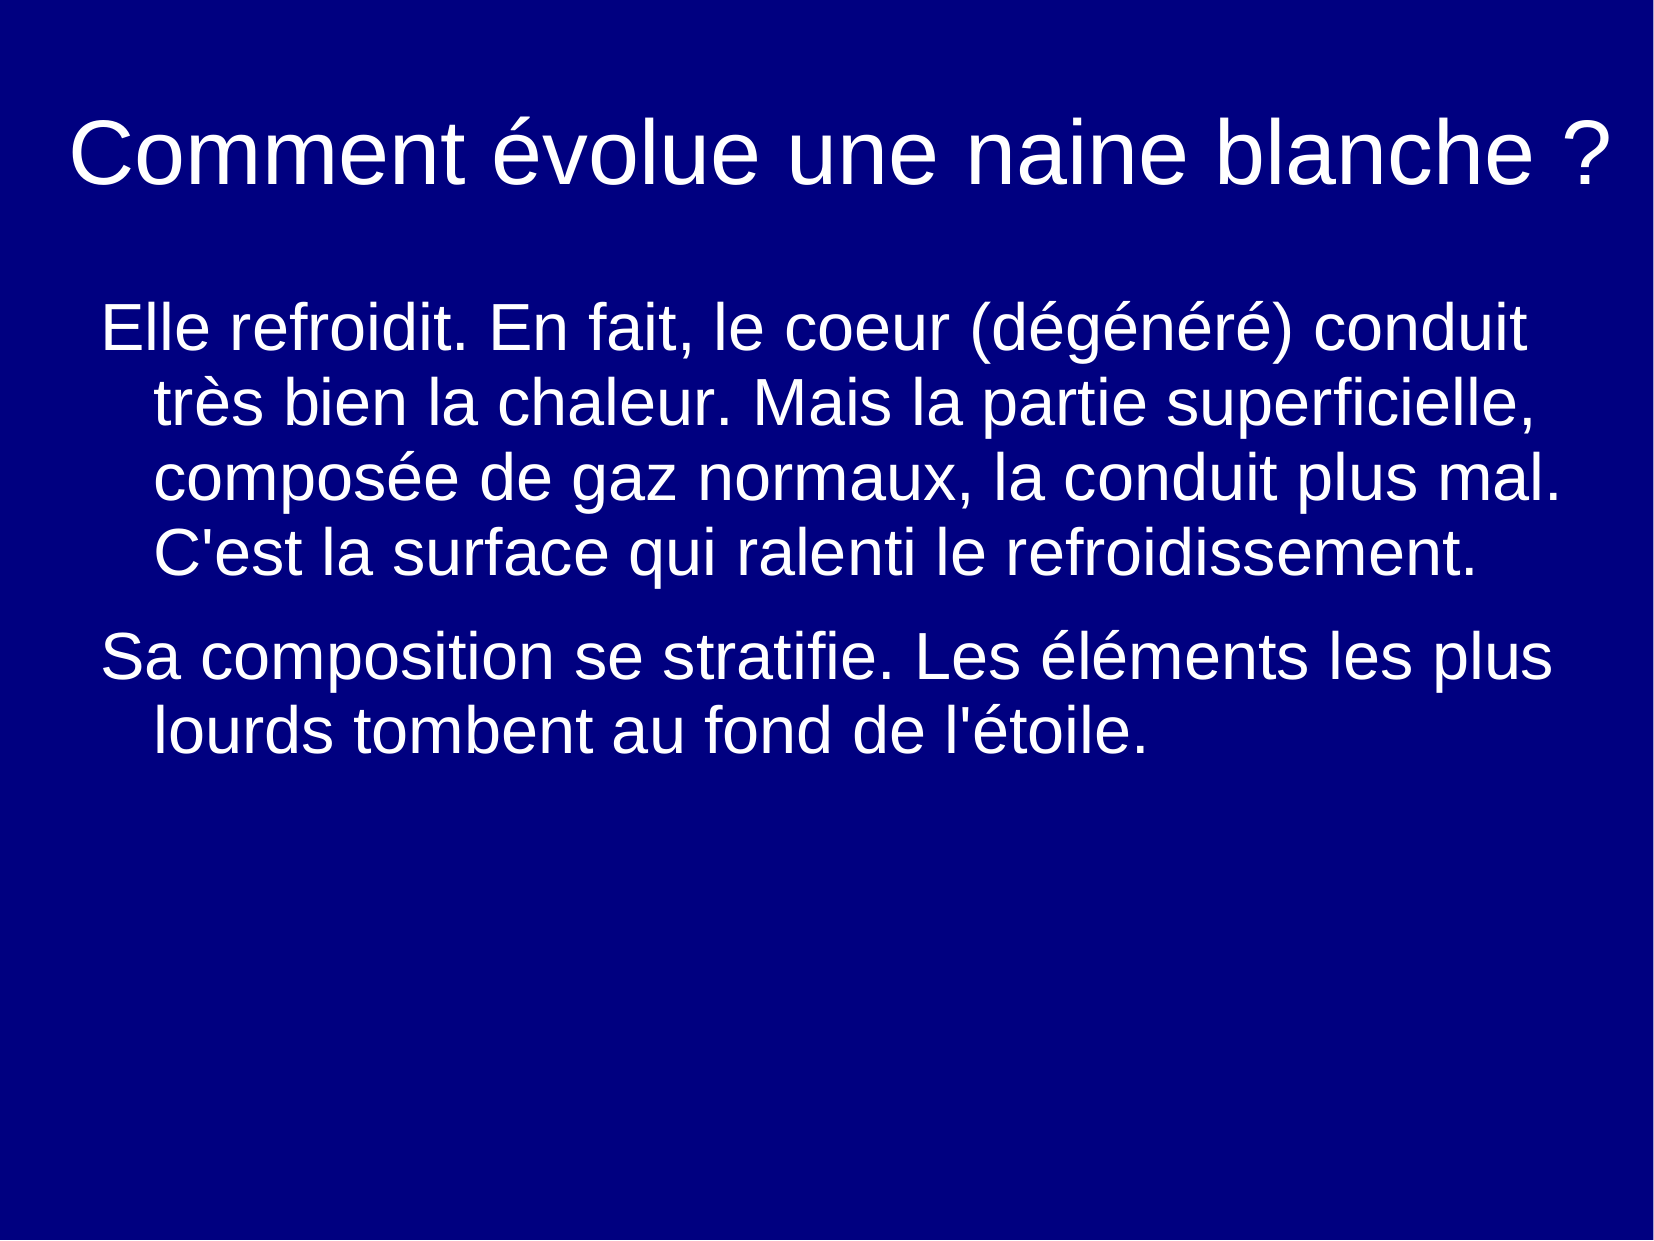

# Comment évolue une naine blanche ?
Elle refroidit. En fait, le coeur (dégénéré) conduit très bien la chaleur. Mais la partie superficielle, composée de gaz normaux, la conduit plus mal. C'est la surface qui ralenti le refroidissement.
Sa composition se stratifie. Les éléments les plus lourds tombent au fond de l'étoile.